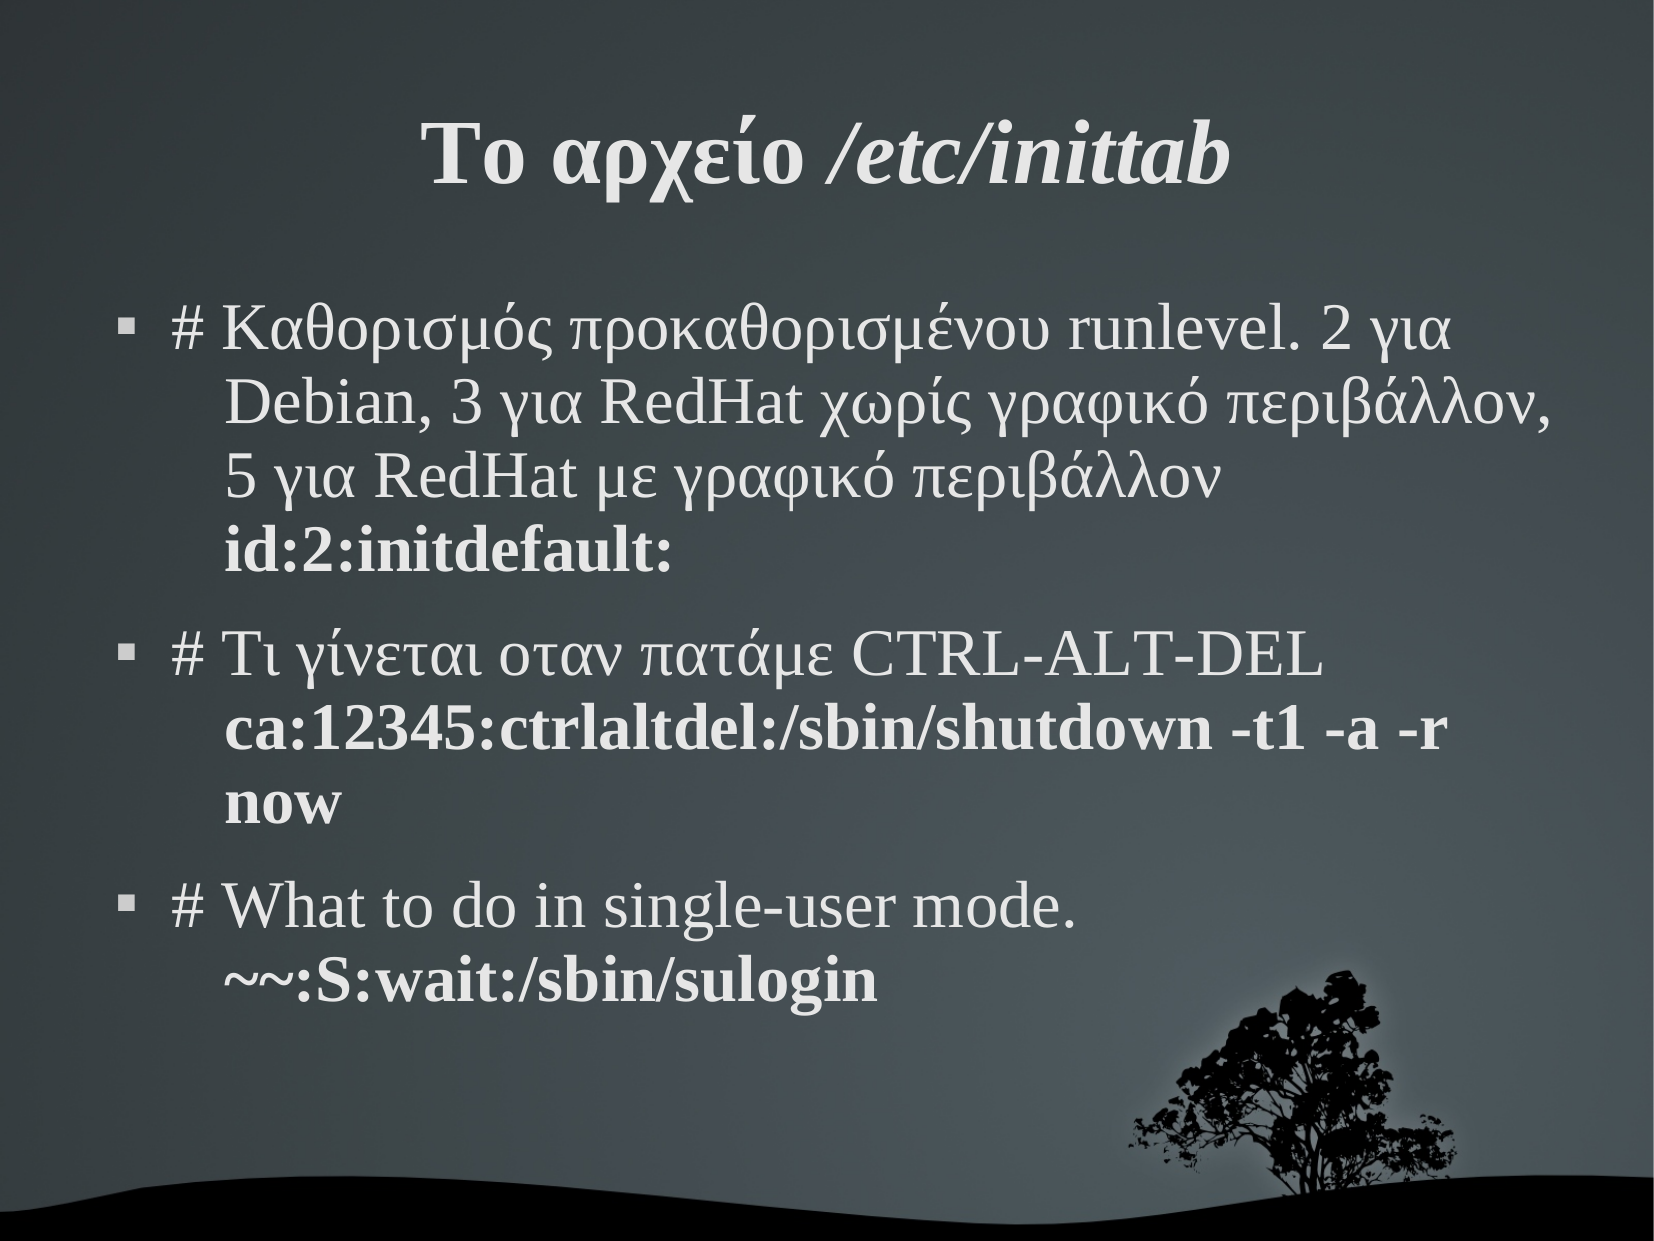

Το αρχείο /etc/inittab
# # Καθορισμός προκαθορισμένου runlevel. 2 για Debian, 3 για RedHat χωρίς γραφικό περιβάλλον, 5 για RedHat με γραφικό περιβάλλον id:2:initdefault:
# Τι γίνεται οταν πατάμε CTRL-ALT-DEL ca:12345:ctrlaltdel:/sbin/shutdown -t1 -a -r now
# What to do in single-user mode. ~~:S:wait:/sbin/sulogin